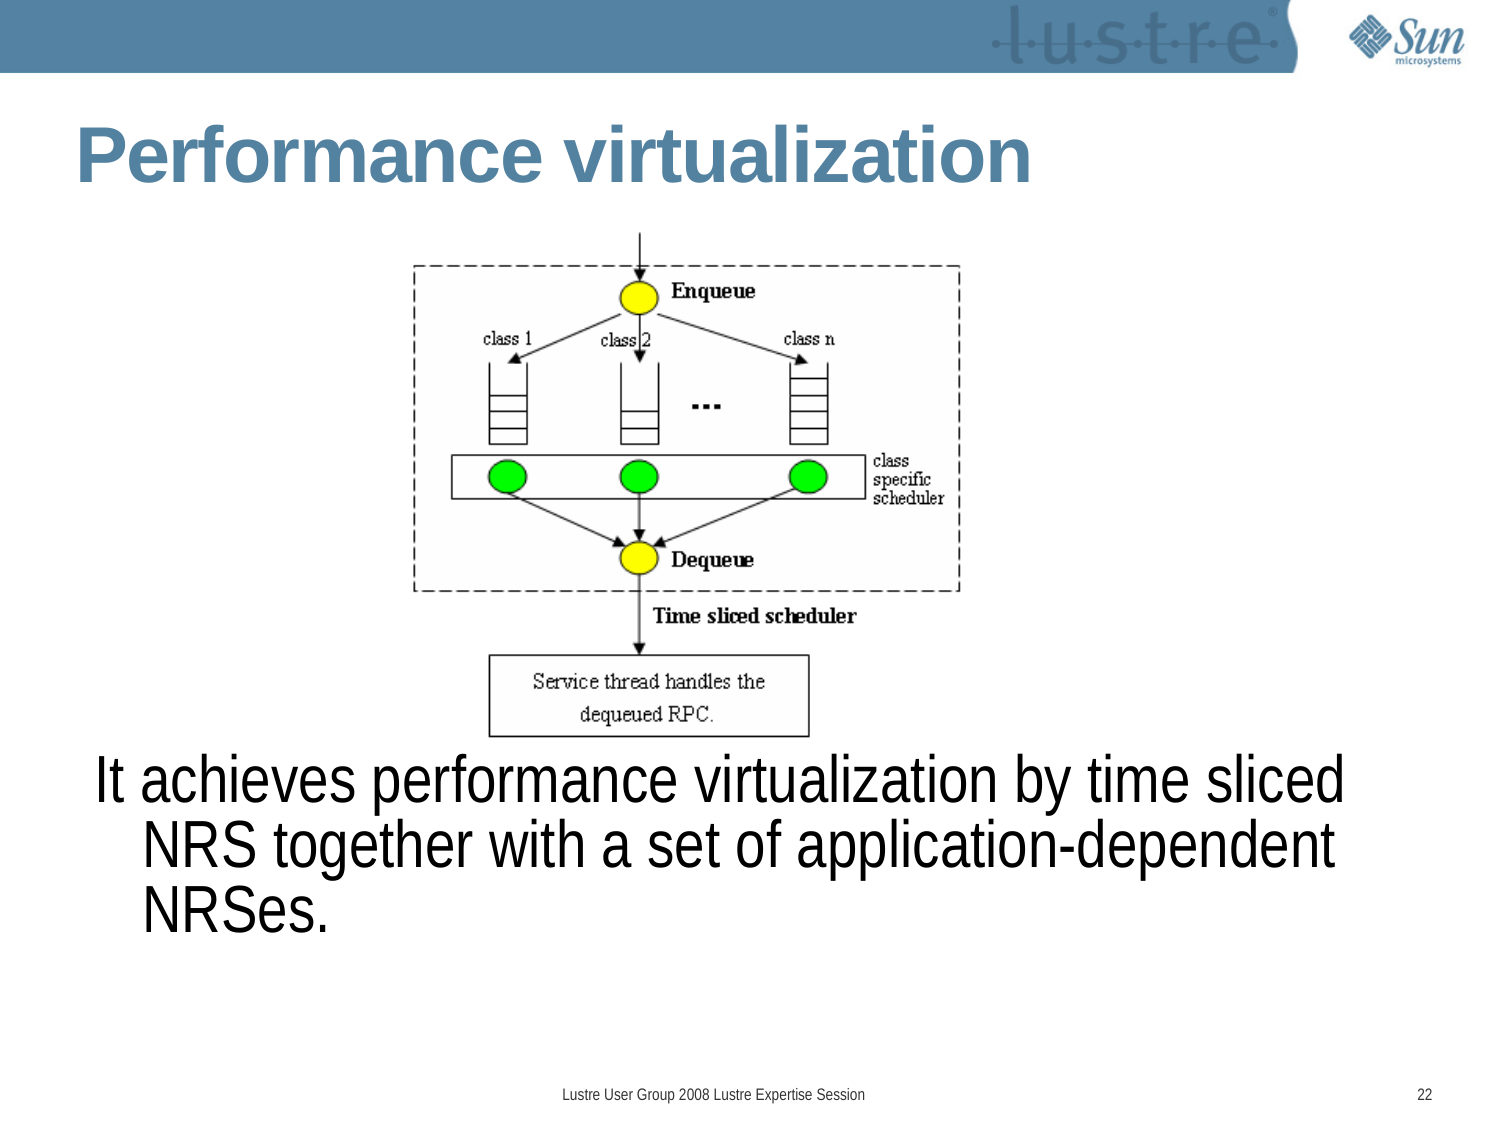

# Performance virtualization
It achieves performance virtualization by time sliced NRS together with a set of application-dependent NRSes.